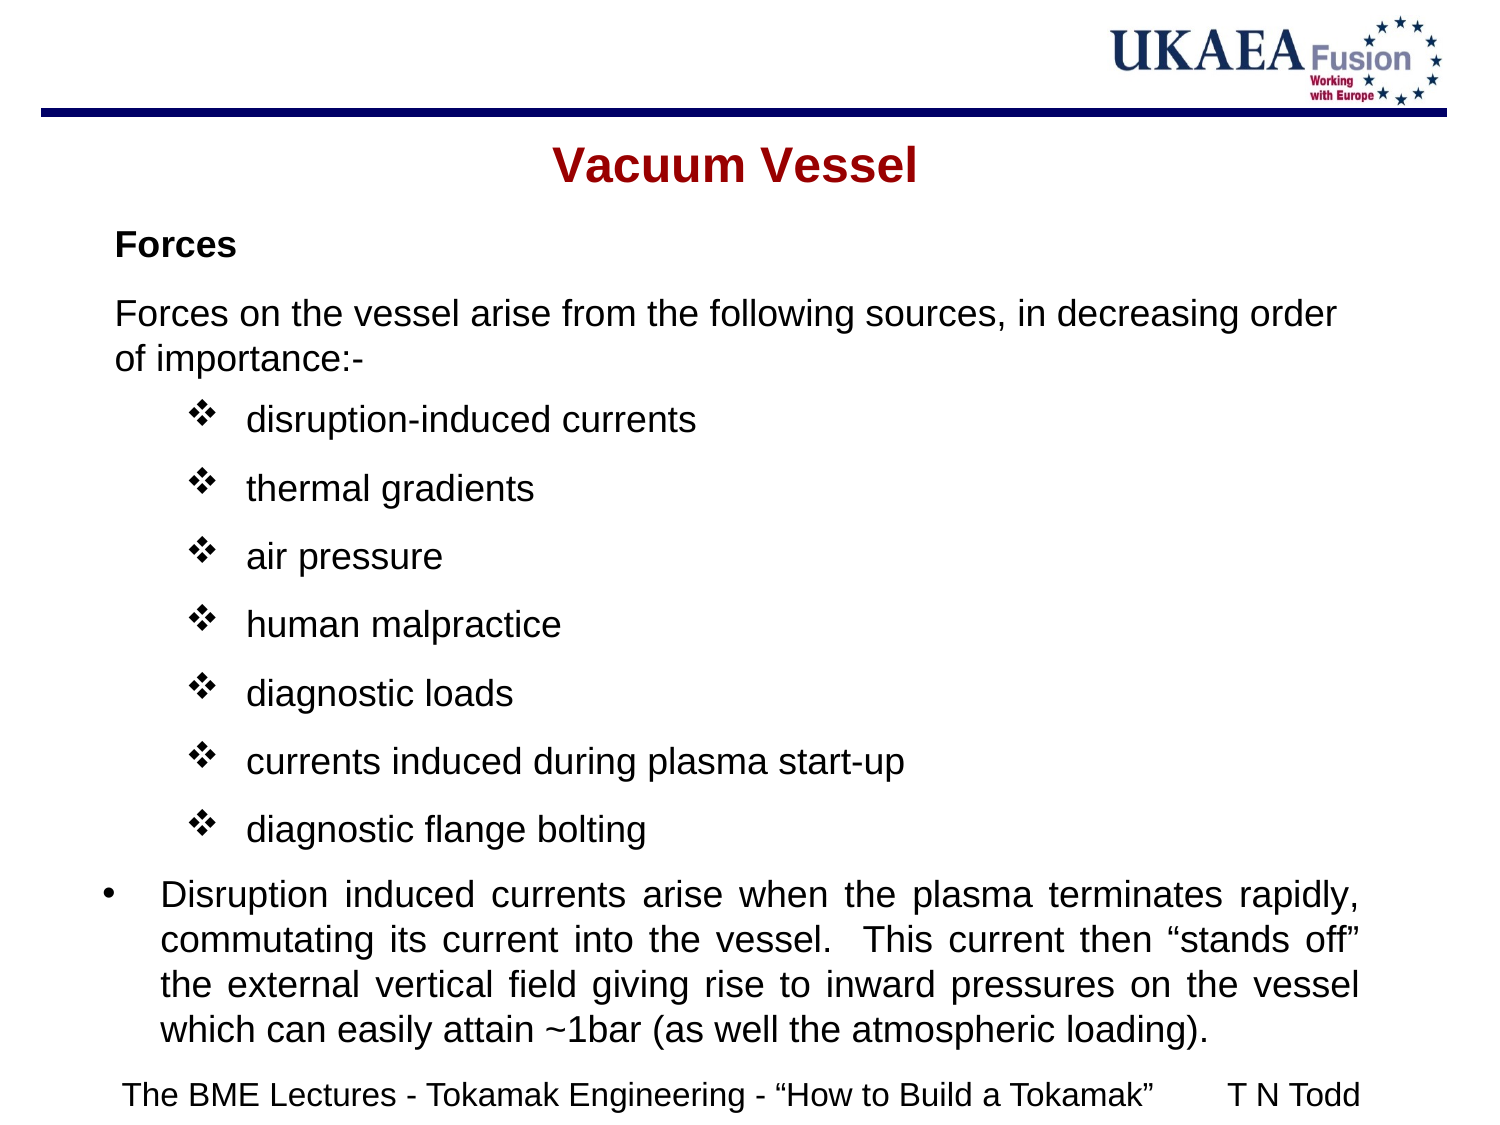

Vacuum Vessel
Forces
Forces on the vessel arise from the following sources, in decreasing order of importance:-
disruption-induced currents
thermal gradients
air pressure
human malpractice
diagnostic loads
currents induced during plasma start-up
diagnostic flange bolting
Disruption induced currents arise when the plasma terminates rapidly, commutating its current into the vessel. This current then “stands off” the external vertical field giving rise to inward pressures on the vessel which can easily attain ~1bar (as well the atmospheric loading).